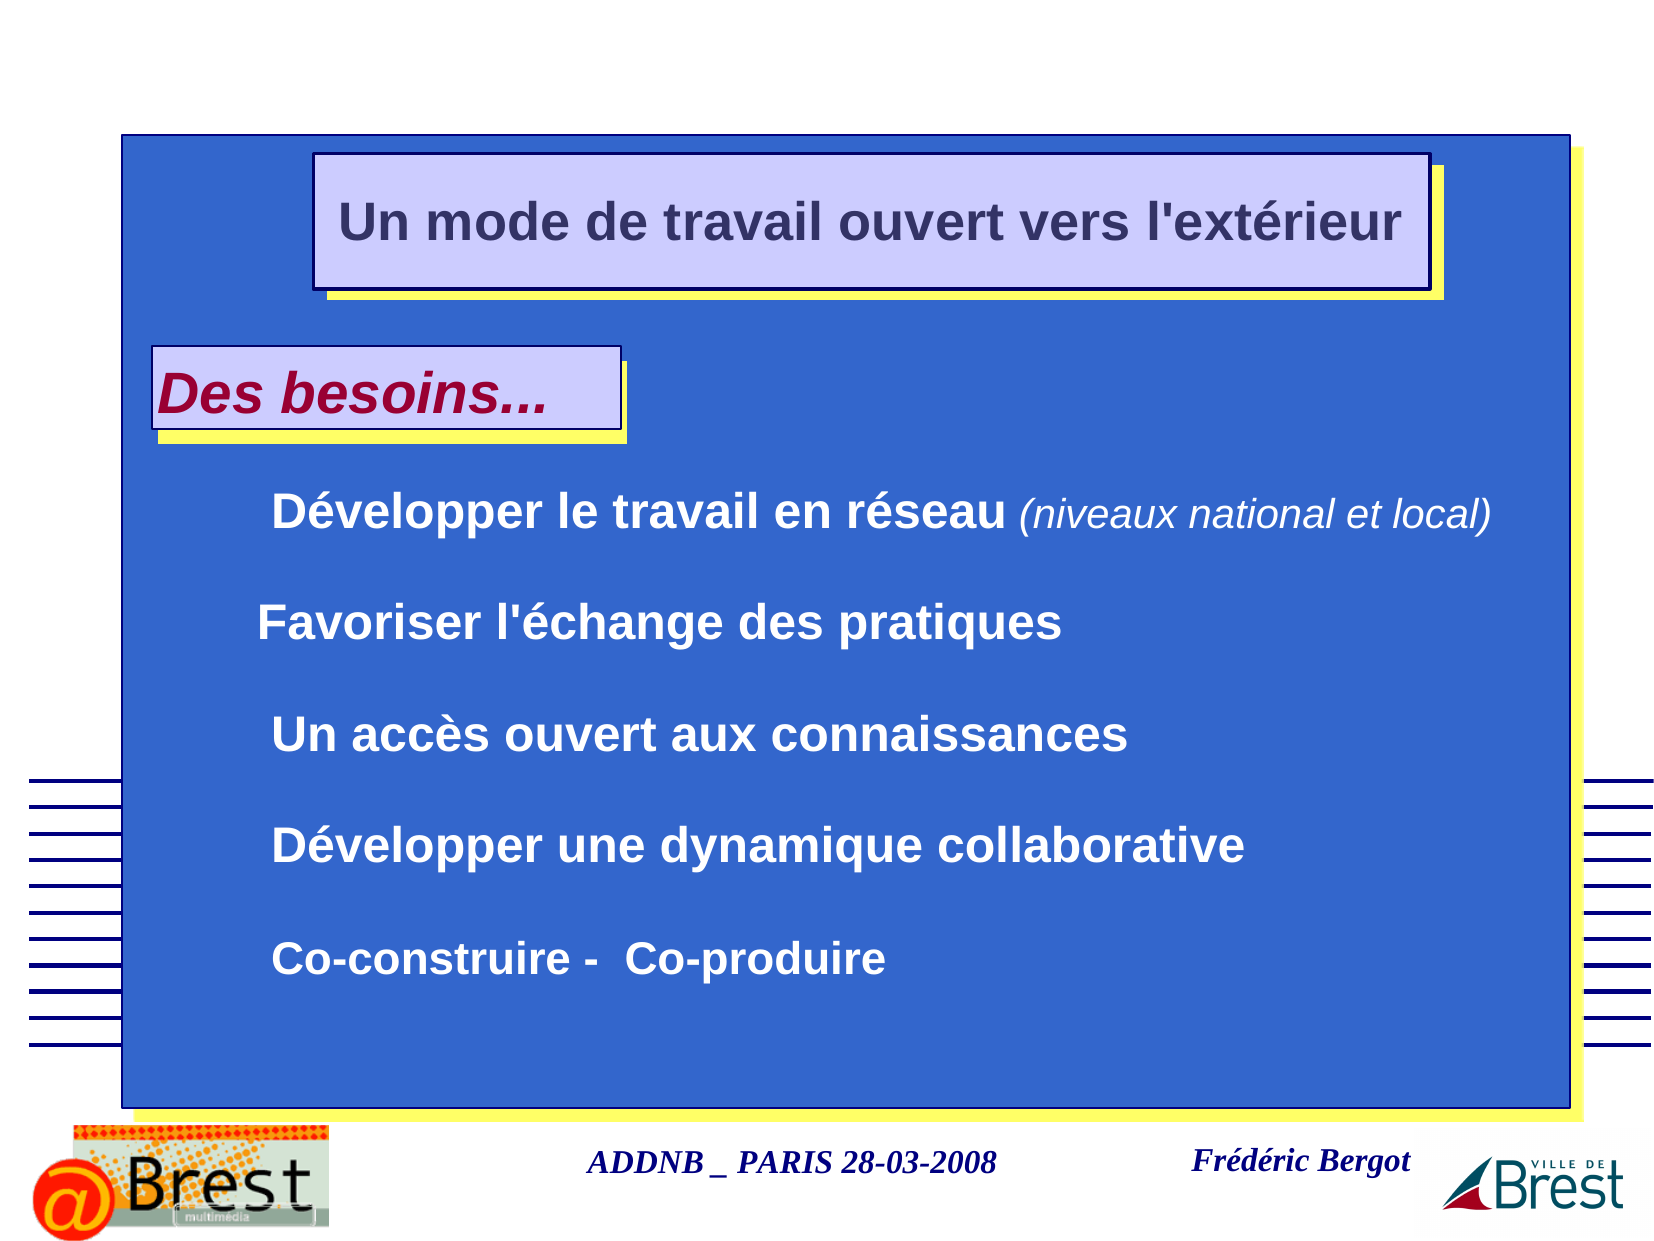

Un mode de travail ouvert vers l'extérieur
Des besoins...
 Développer le travail en réseau (niveaux national et local)
Favoriser l'échange des pratiques
 Un accès ouvert aux connaissances
 Développer une dynamique collaborative
 Co-construire - Co-produire
é